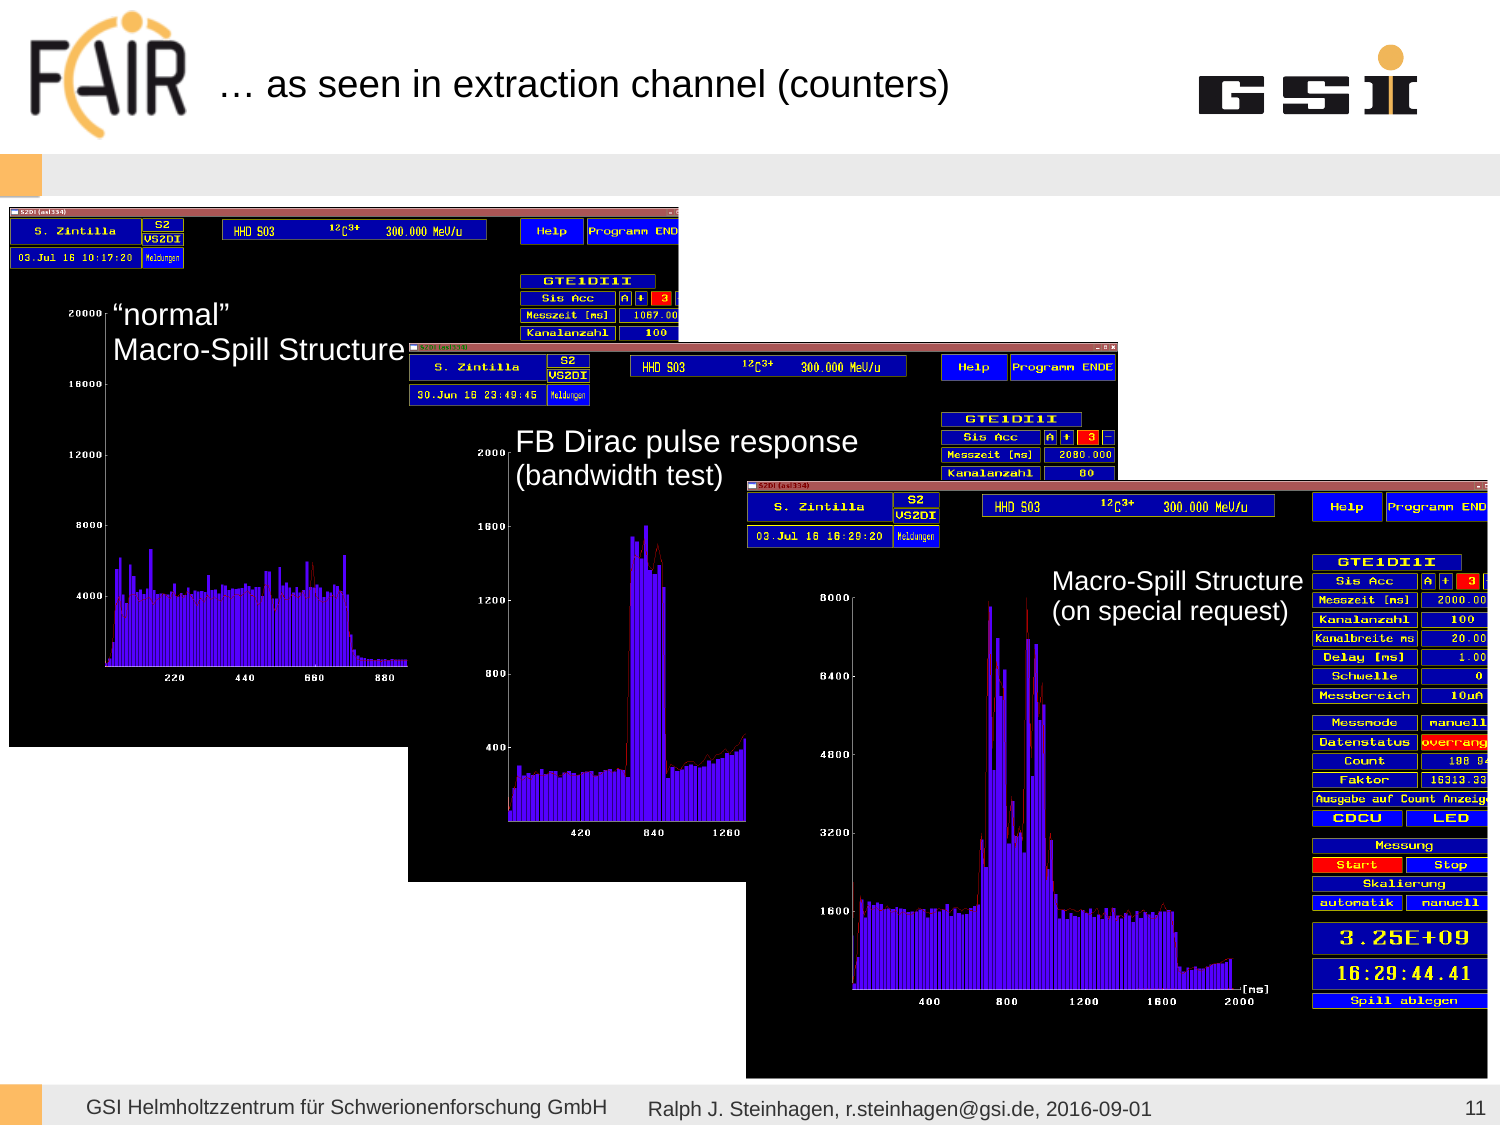

# … as seen in extraction channel (counters)
“normal”
Macro-Spill Structure
FB Dirac pulse response
(bandwidth test)
Macro-Spill Structure
(on special request)